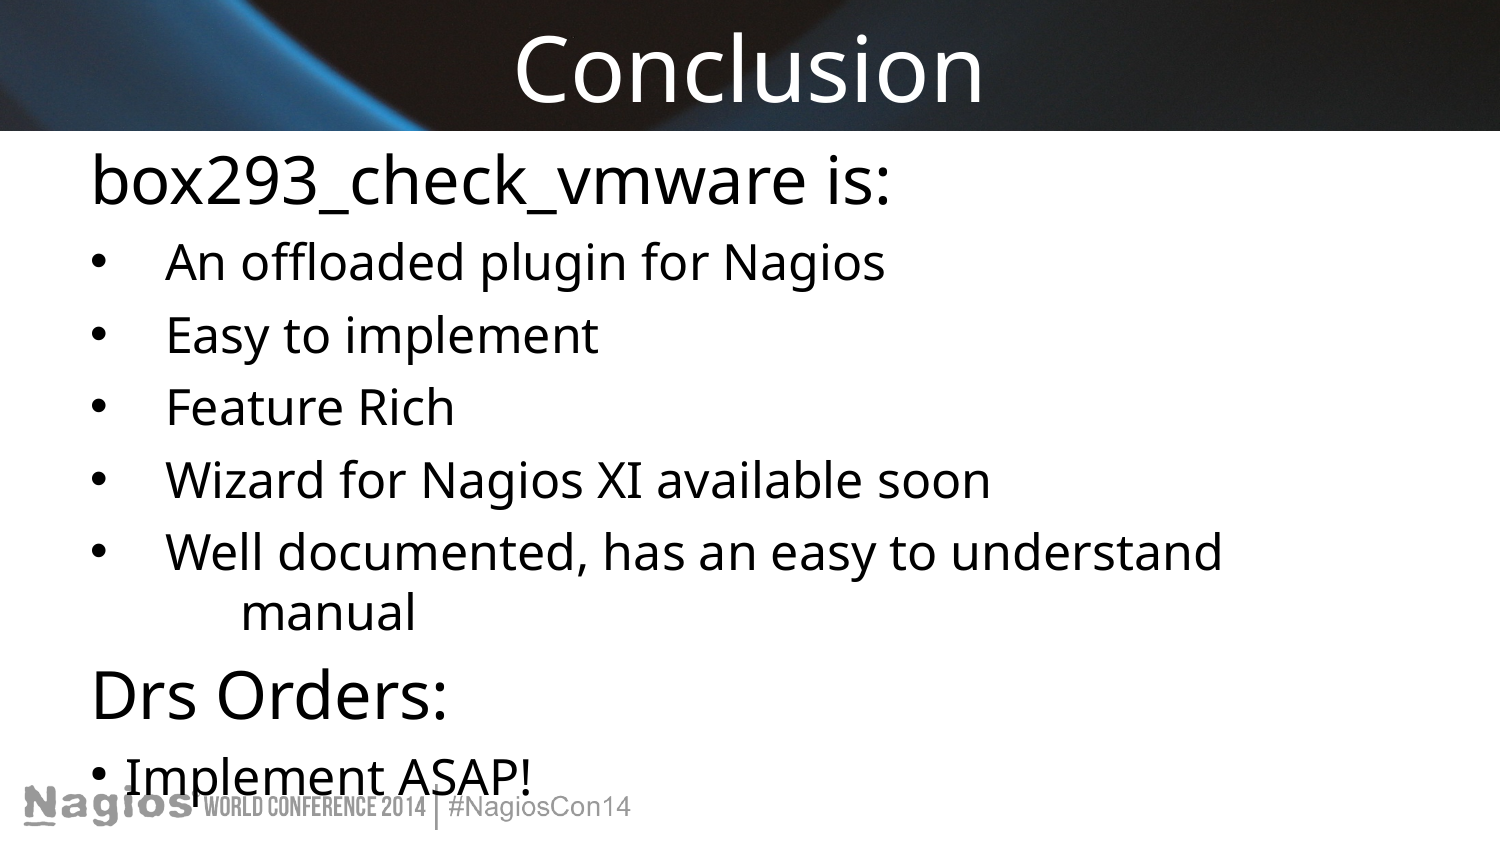

# Conclusion
box293_check_vmware is:
An offloaded plugin for Nagios
Easy to implement
Feature Rich
Wizard for Nagios XI available soon
Well documented, has an easy to understand manual
Drs Orders:
Implement ASAP!